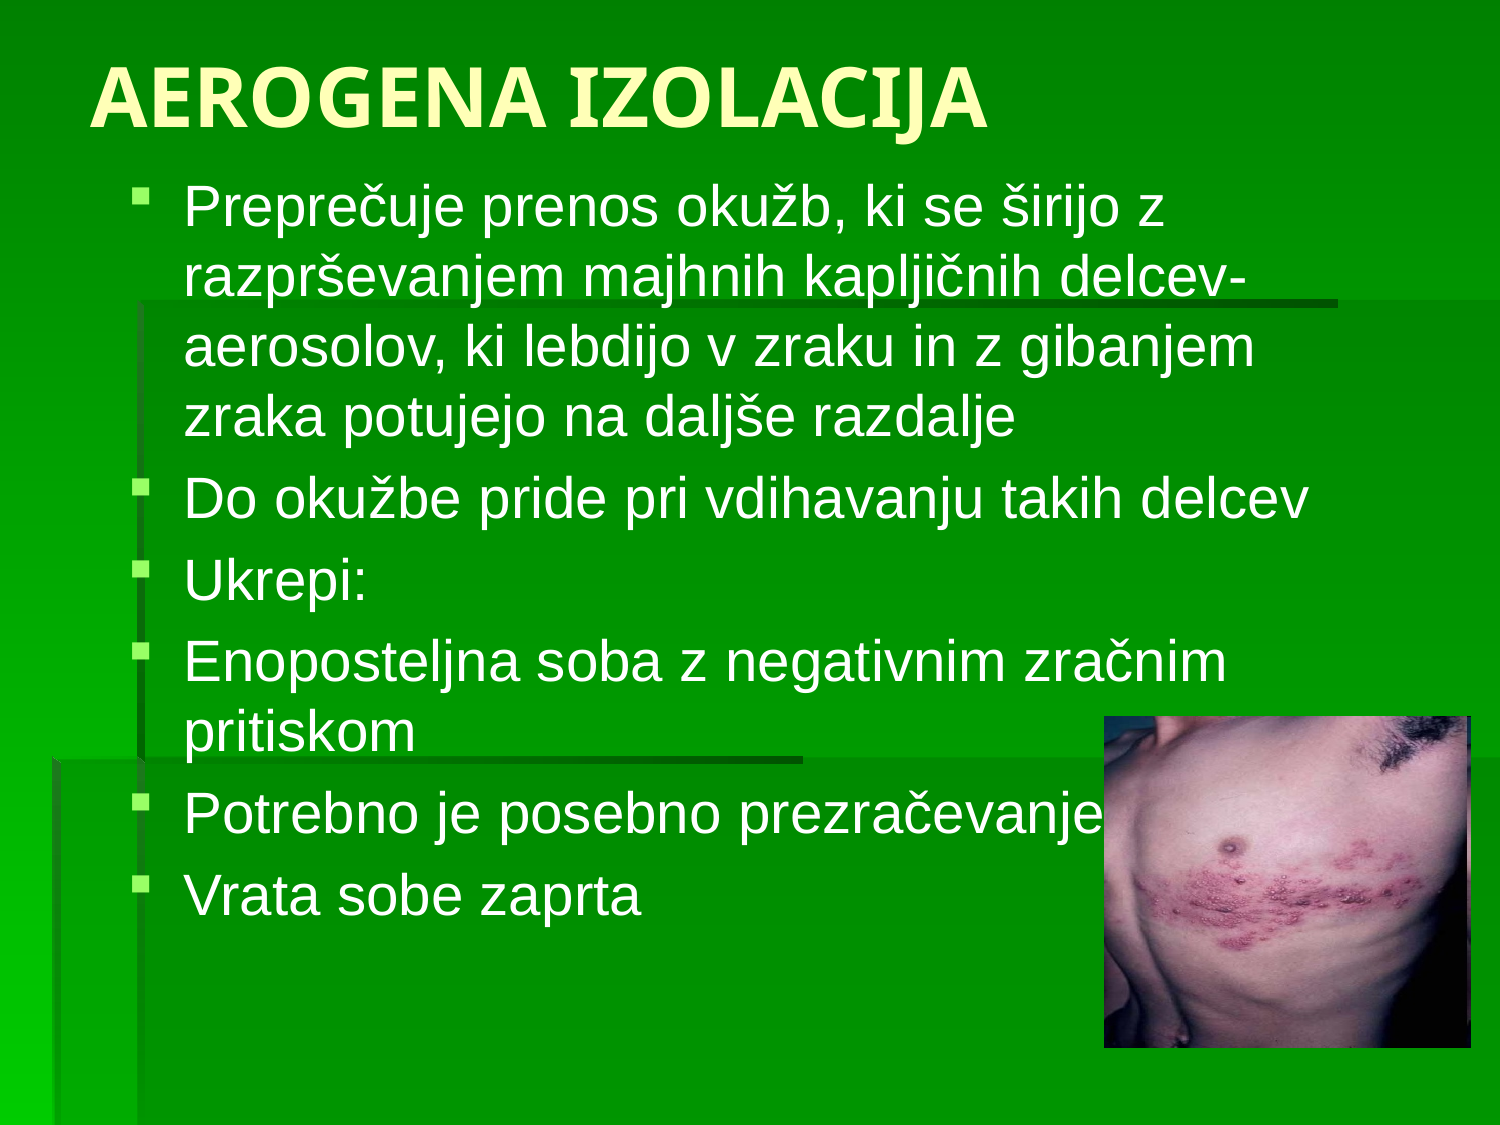

# AEROGENA IZOLACIJA
Preprečuje prenos okužb, ki se širijo z razprševanjem majhnih kapljičnih delcev- aerosolov, ki lebdijo v zraku in z gibanjem zraka potujejo na daljše razdalje
Do okužbe pride pri vdihavanju takih delcev
Ukrepi:
Enoposteljna soba z negativnim zračnim pritiskom
Potrebno je posebno prezračevanje
Vrata sobe zaprta